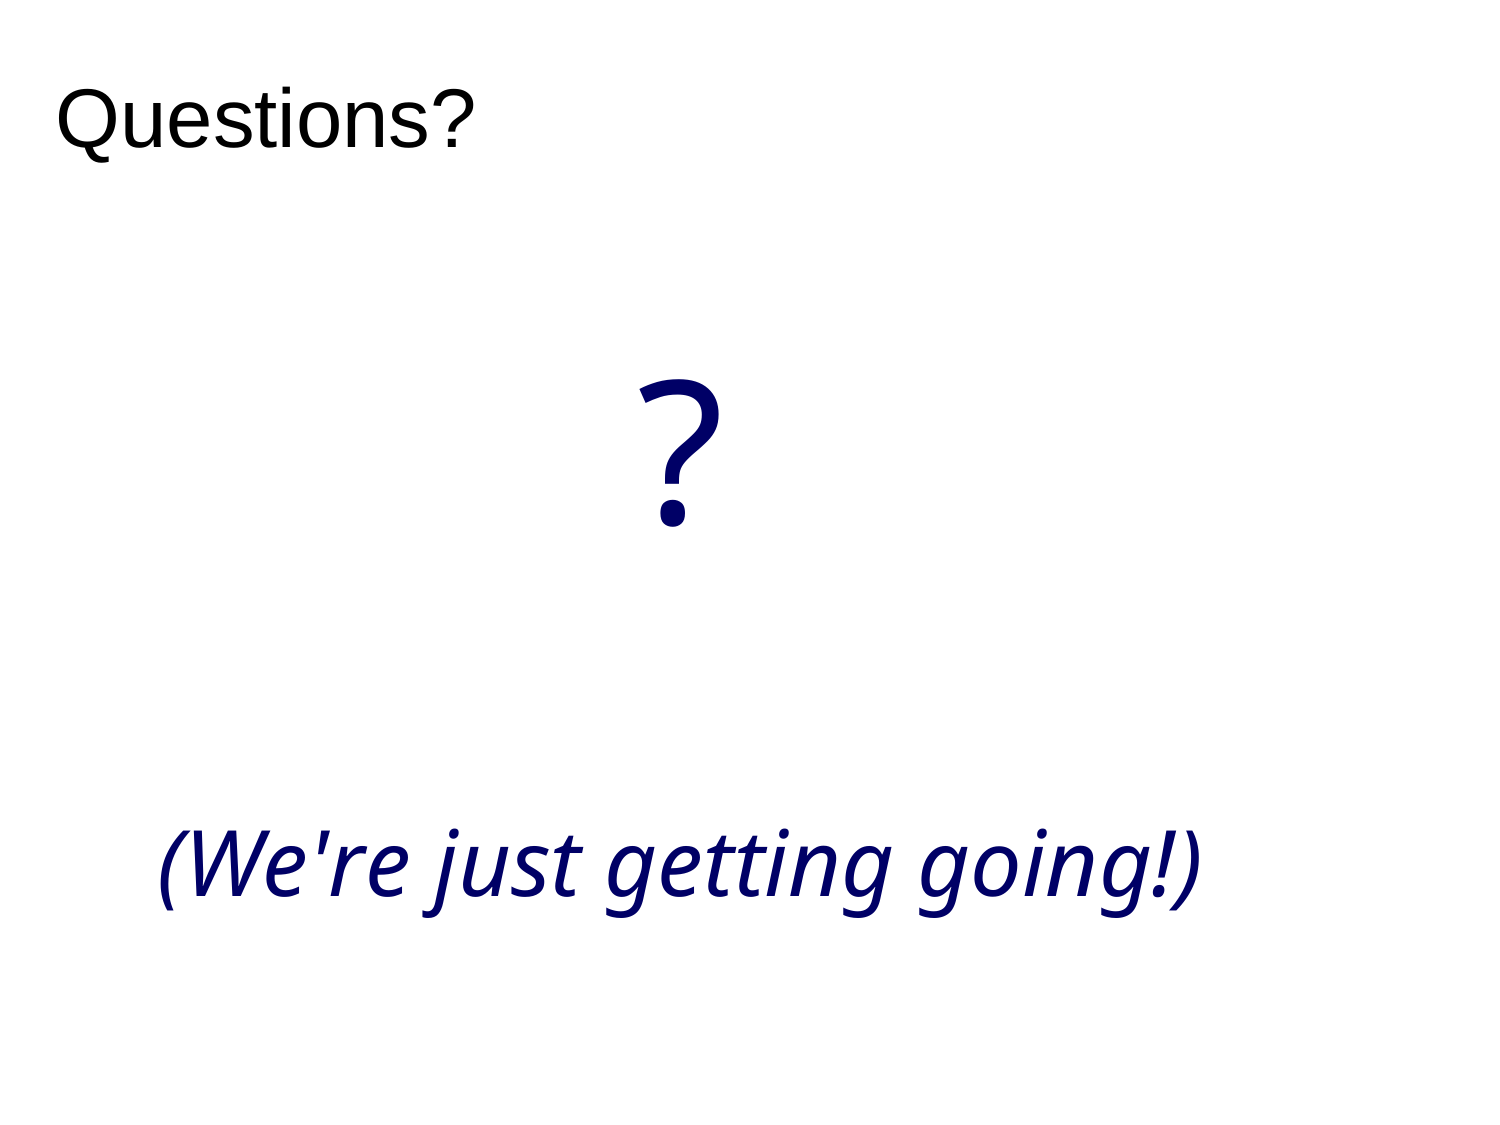

# Questions?
?
(We're just getting going!)